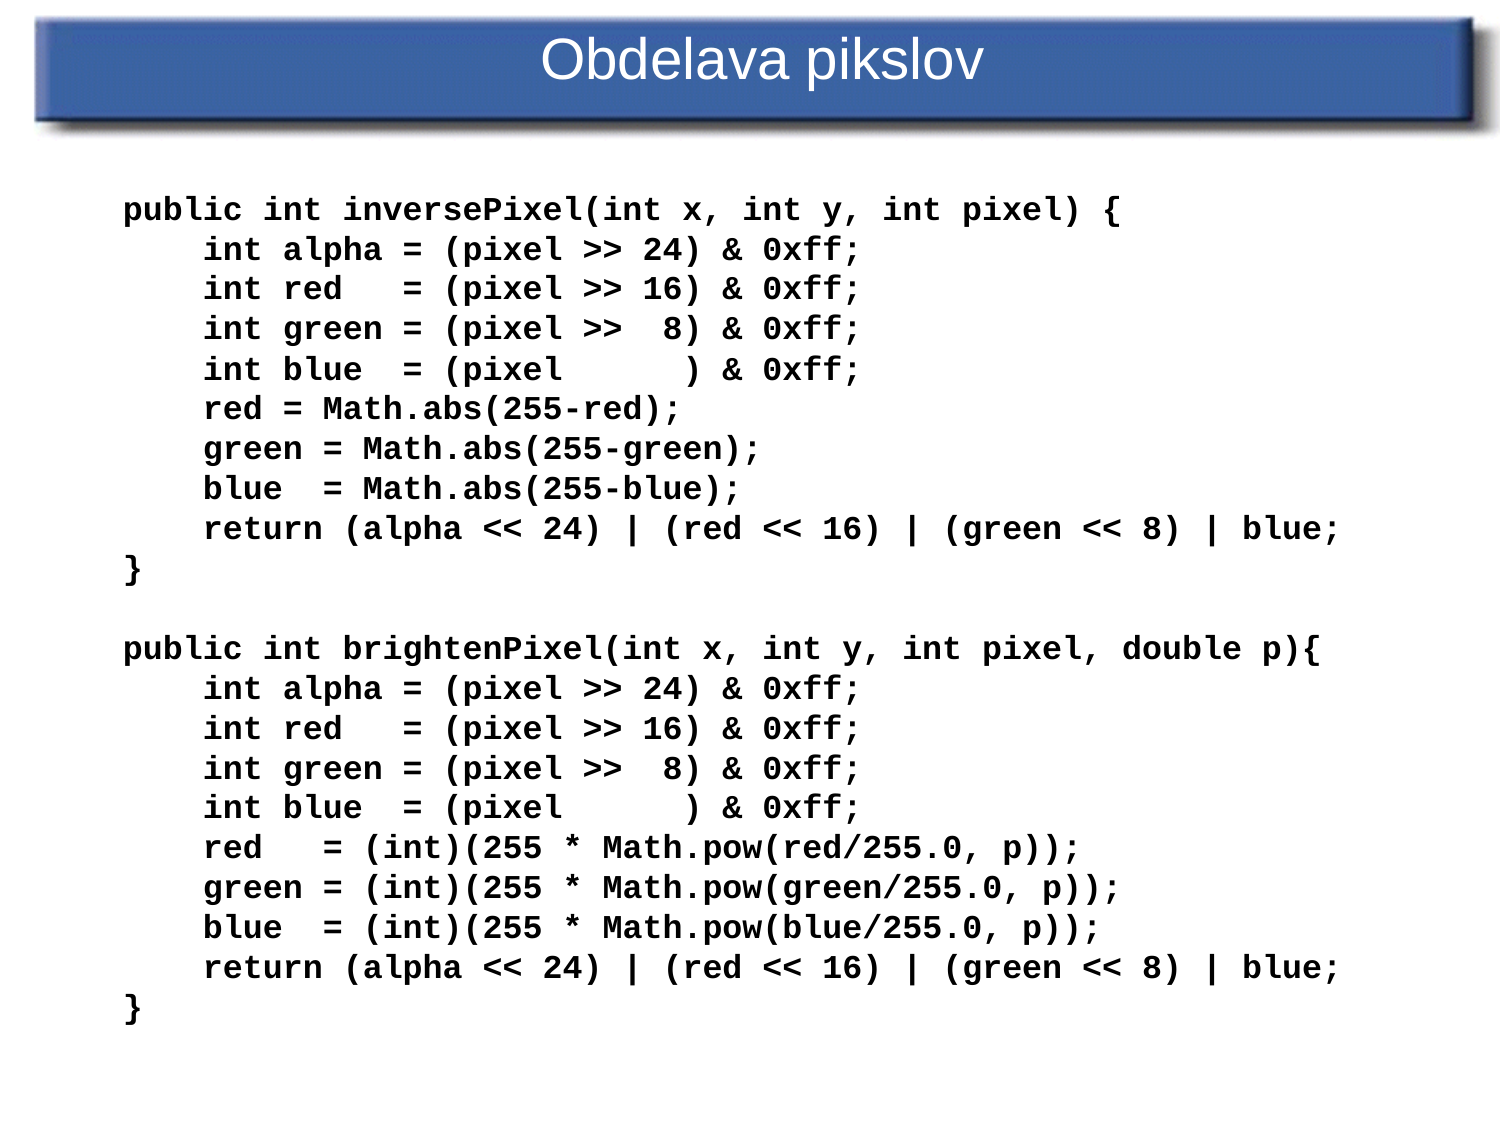

# Obdelava pikslov
 public int inversePixel(int x, int y, int pixel) {
 int alpha = (pixel >> 24) & 0xff;
 int red = (pixel >> 16) & 0xff;
 int green = (pixel >> 8) & 0xff;
 int blue = (pixel ) & 0xff;
 red = Math.abs(255-red);
 green = Math.abs(255-green);
 blue = Math.abs(255-blue);
 return (alpha << 24) | (red << 16) | (green << 8) | blue;
 }
 public int brightenPixel(int x, int y, int pixel, double p){
 int alpha = (pixel >> 24) & 0xff;
 int red = (pixel >> 16) & 0xff;
 int green = (pixel >> 8) & 0xff;
 int blue = (pixel ) & 0xff;
 red = (int)(255 * Math.pow(red/255.0, p));
 green = (int)(255 * Math.pow(green/255.0, p));
 blue = (int)(255 * Math.pow(blue/255.0, p));
 return (alpha << 24) | (red << 16) | (green << 8) | blue;
 }